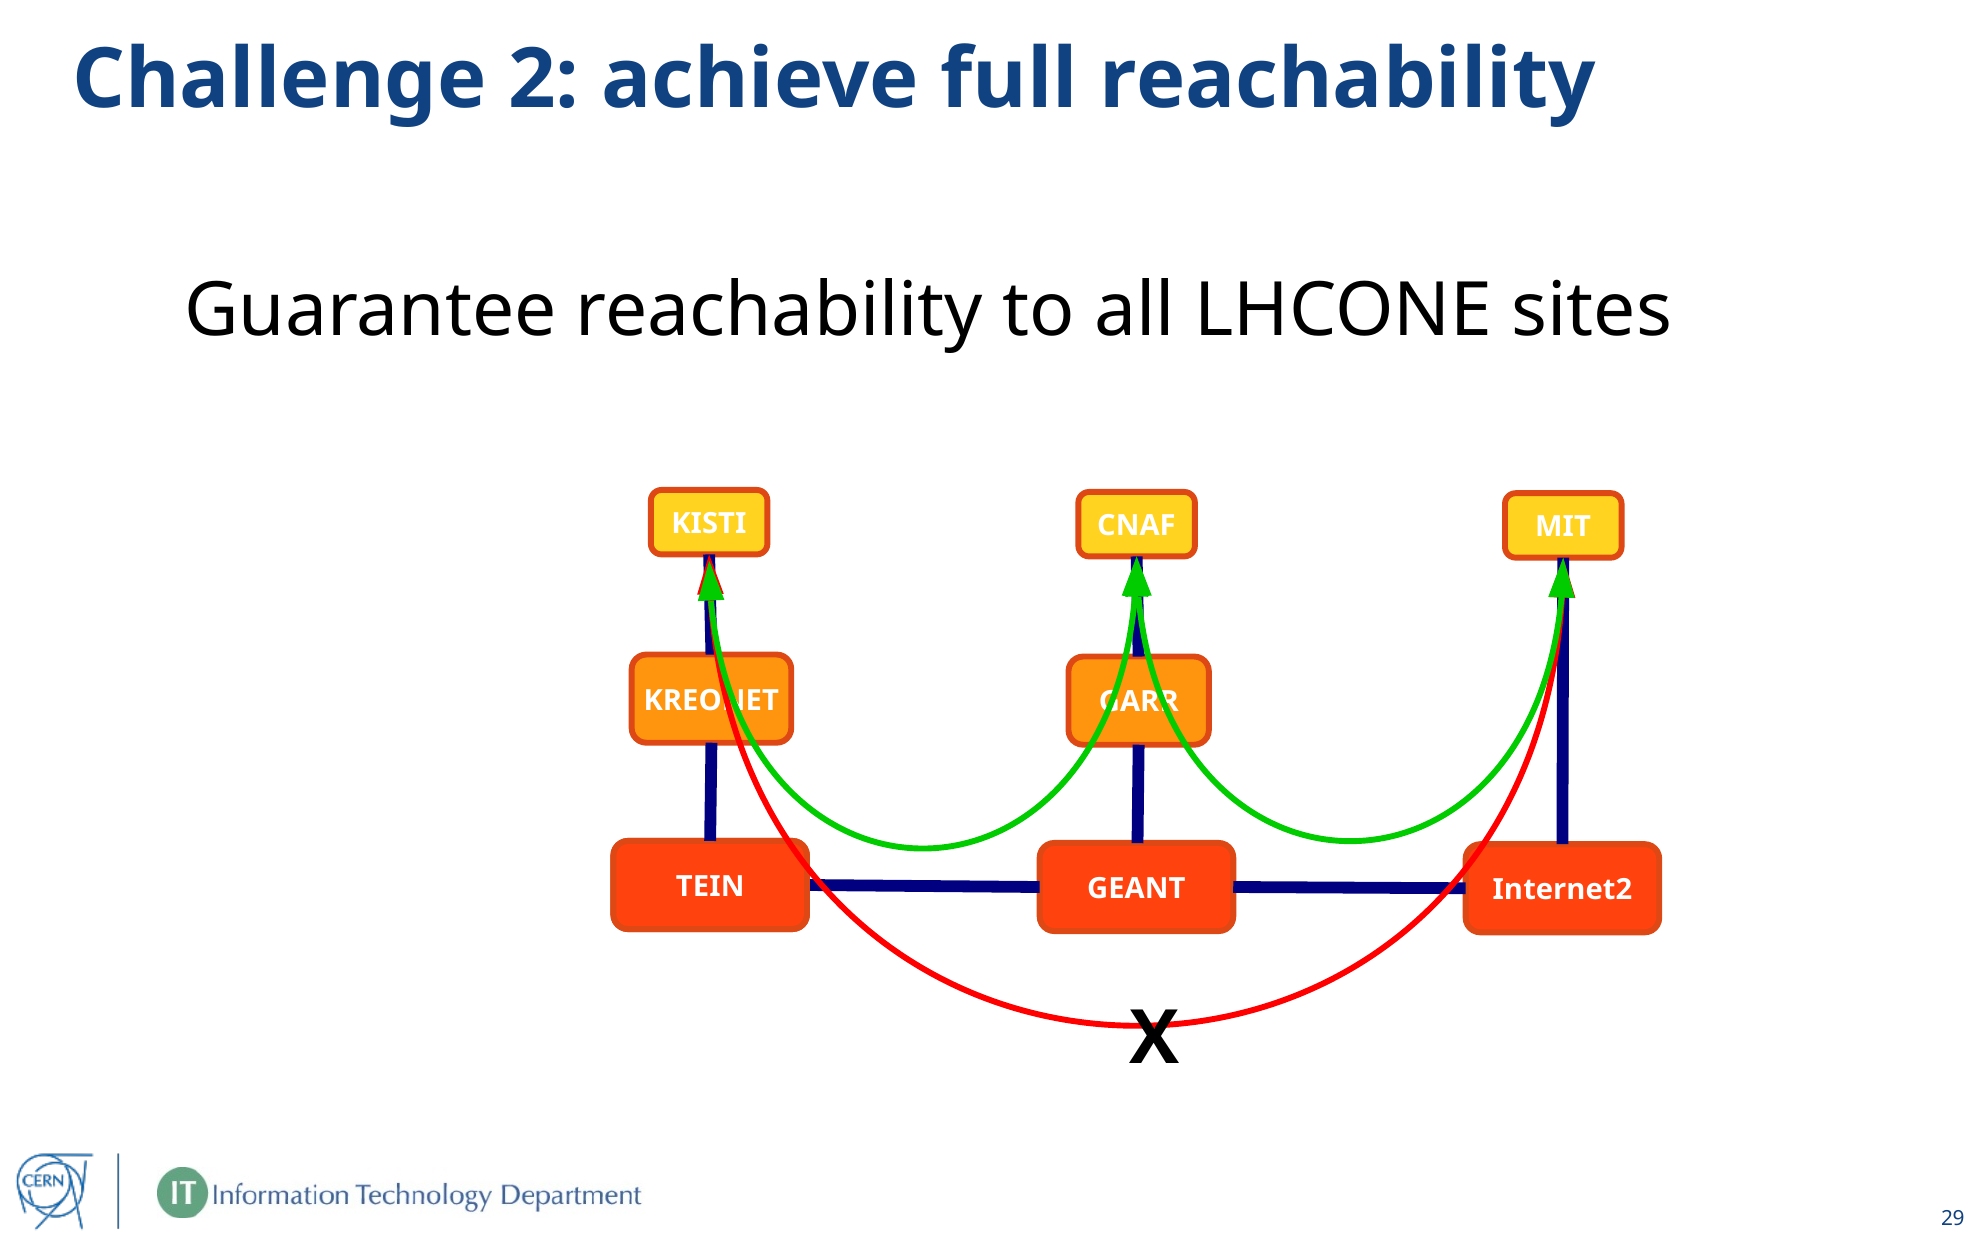

# Challenge 2: achieve full reachability
Guarantee reachability to all LHCONE sites
KISTI
CNAF
MIT
KREONET
GARR
Continental
VRFs
TEIN
GEANT
Internet2
X